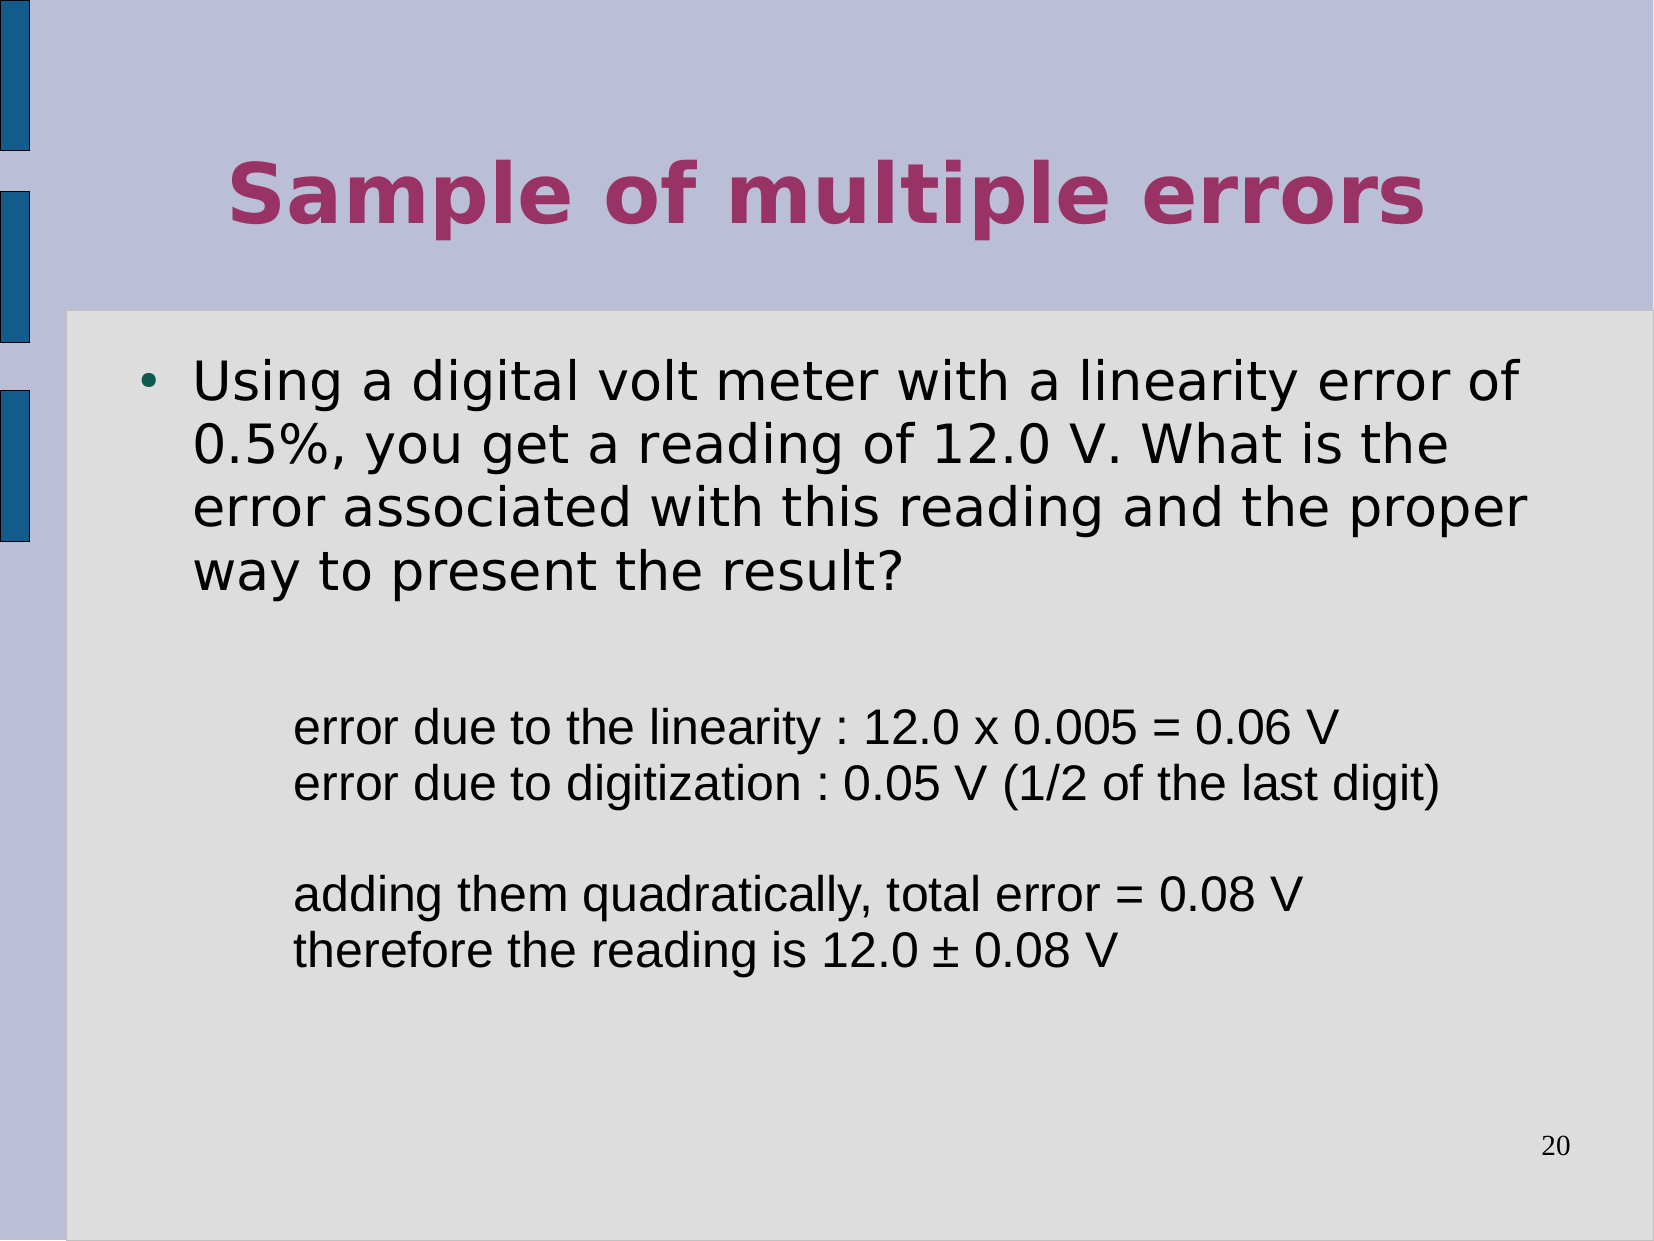

# Sample of multiple errors
Using a digital volt meter with a linearity error of 0.5%, you get a reading of 12.0 V. What is the error associated with this reading and the proper way to present the result?
error due to the linearity : 12.0 x 0.005 = 0.06 V
error due to digitization : 0.05 V (1/2 of the last digit)
adding them quadratically, total error = 0.08 V
therefore the reading is 12.0 ± 0.08 V
20